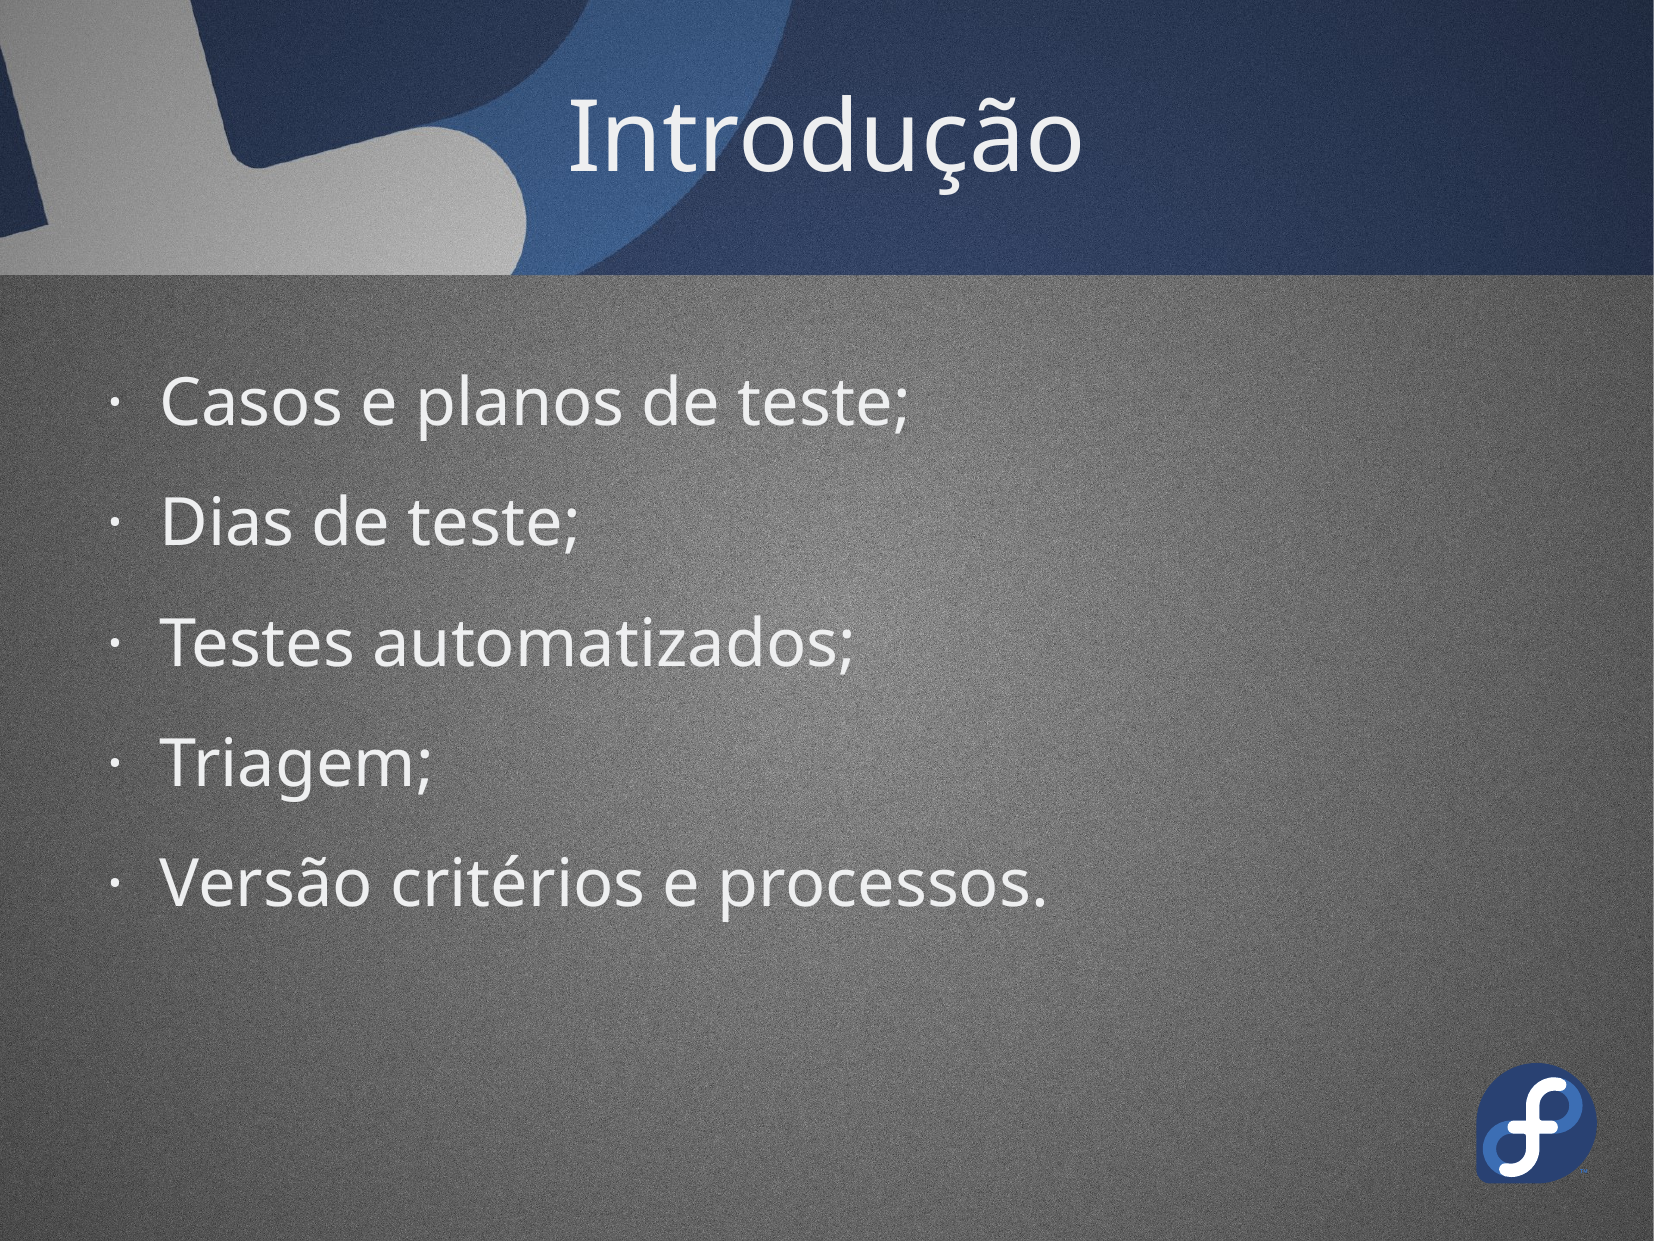

# Introdução
Casos e planos de teste;
Dias de teste;
Testes automatizados;
Triagem;
Versão critérios e processos.